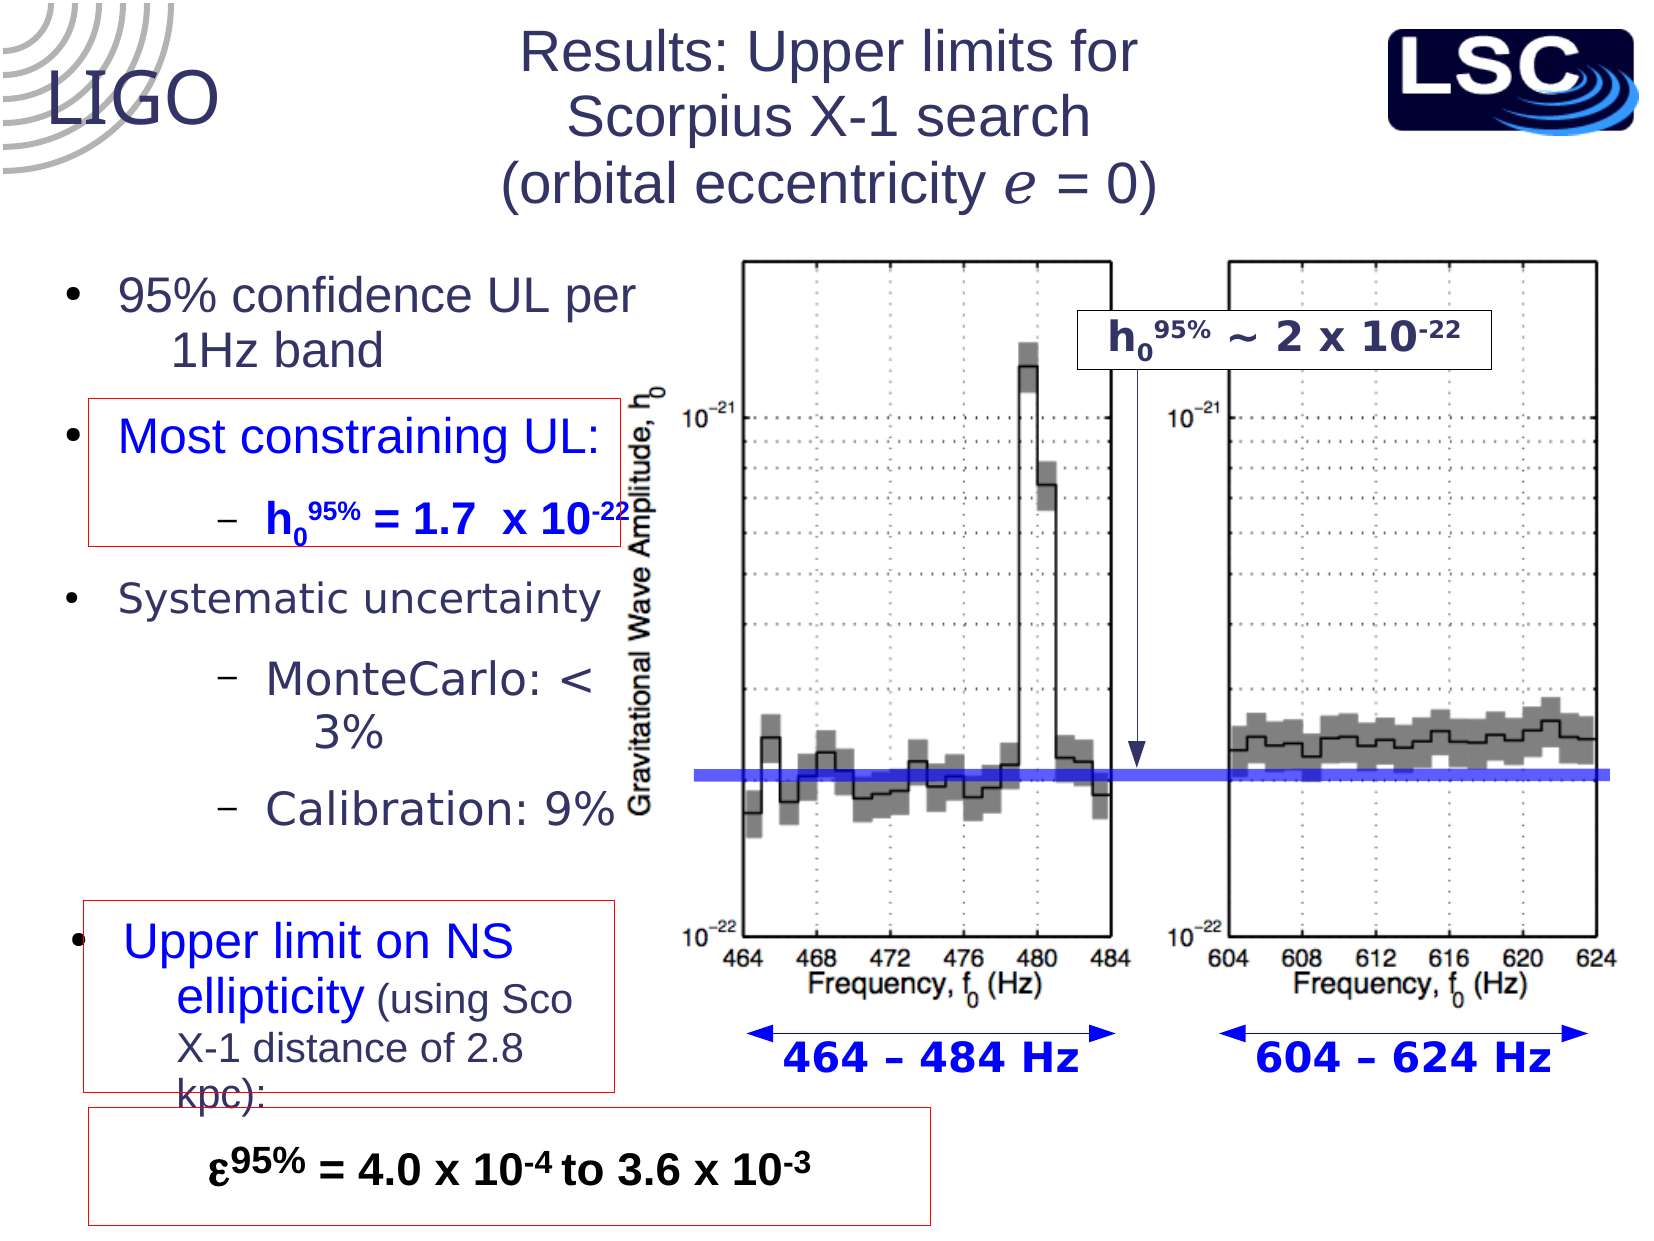

# Results: Upper limits for Scorpius X-1 search (orbital eccentricity e = 0)
95% confidence UL per 1Hz band
Most constraining UL:
h095% = 1.7 x 10-22
Systematic uncertainty
MonteCarlo: < 3%
Calibration: 9%
h095% ~ 2 x 10-22
Upper limit on NS ellipticity (using Sco X-1 distance of 2.8 kpc):
464 – 484 Hz
604 – 624 Hz
e95% = 4.0 x 10-4 to 3.6 x 10-3